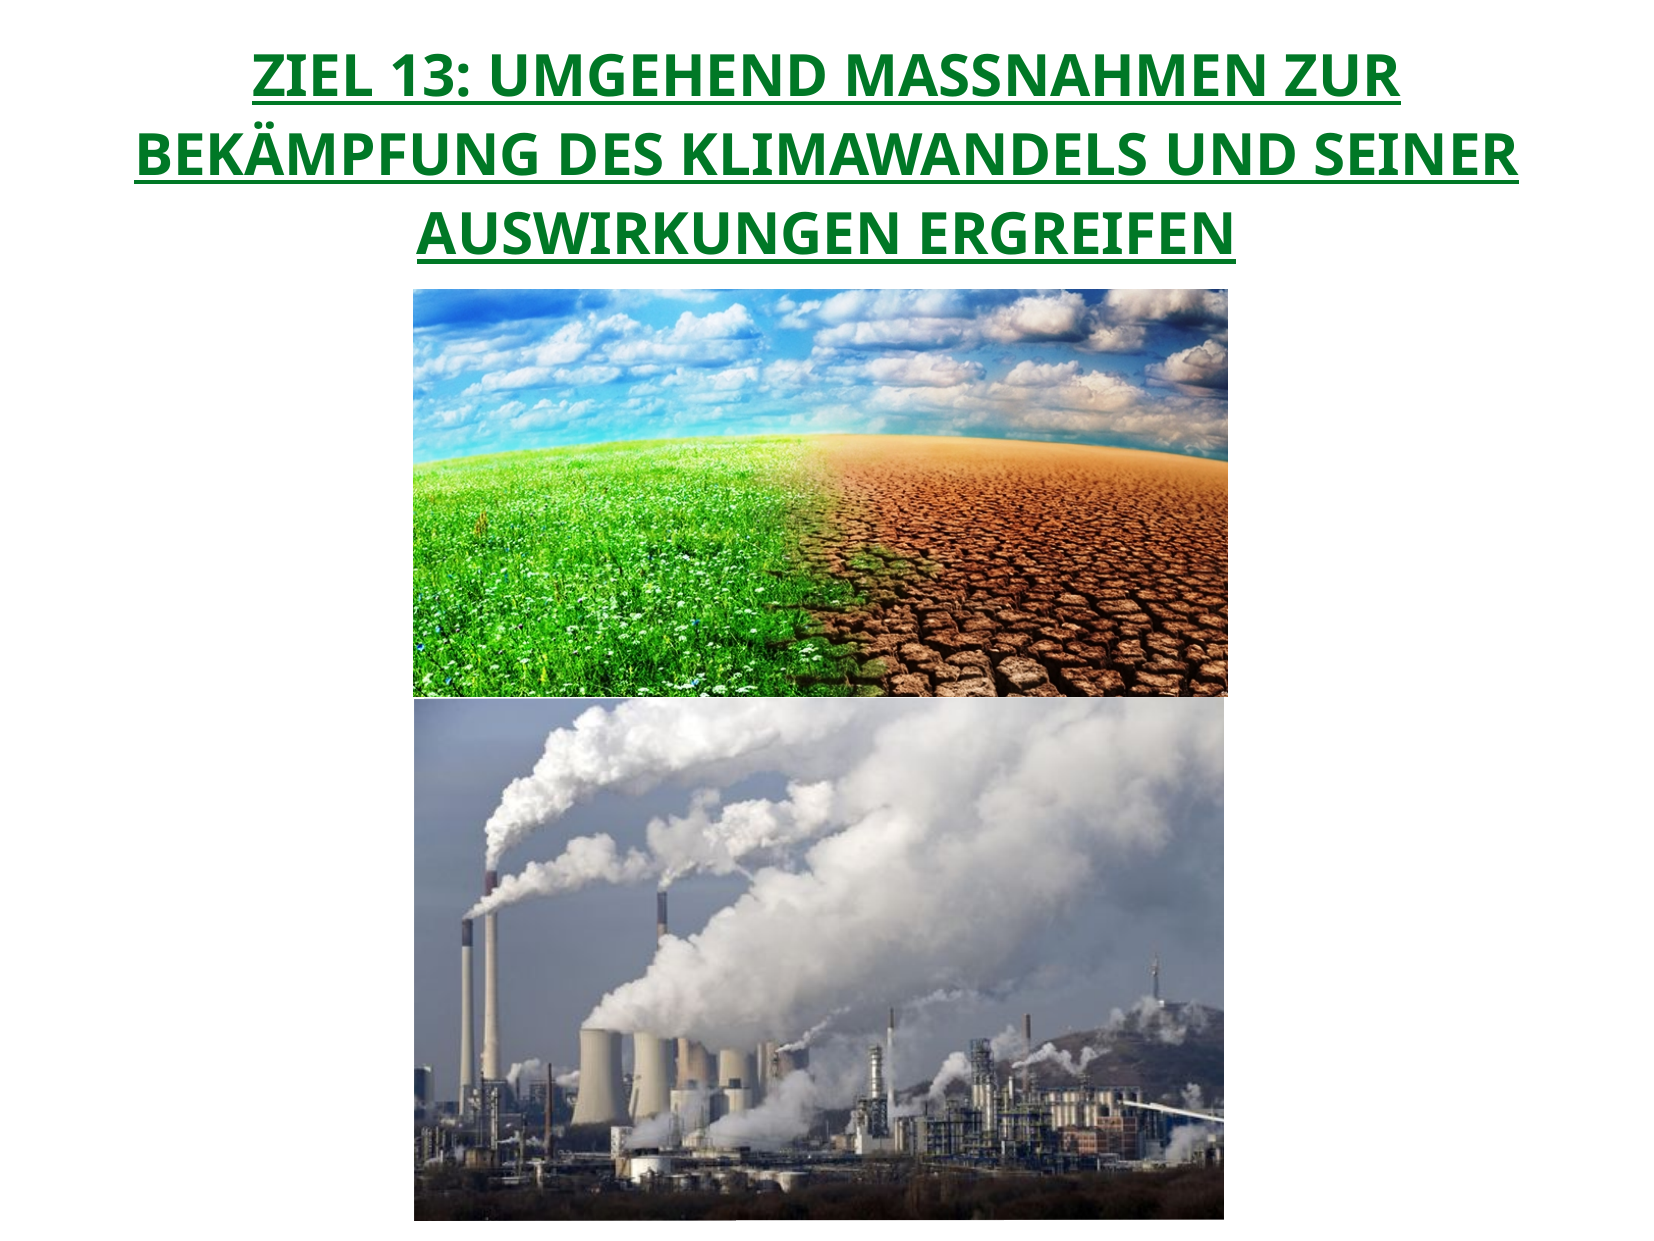

# ZIEL 13: UMGEHEND MASSNAHMEN ZUR BEKÄMPFUNG DES KLIMAWANDELS UND SEINER AUSWIRKUNGEN ERGREIFEN